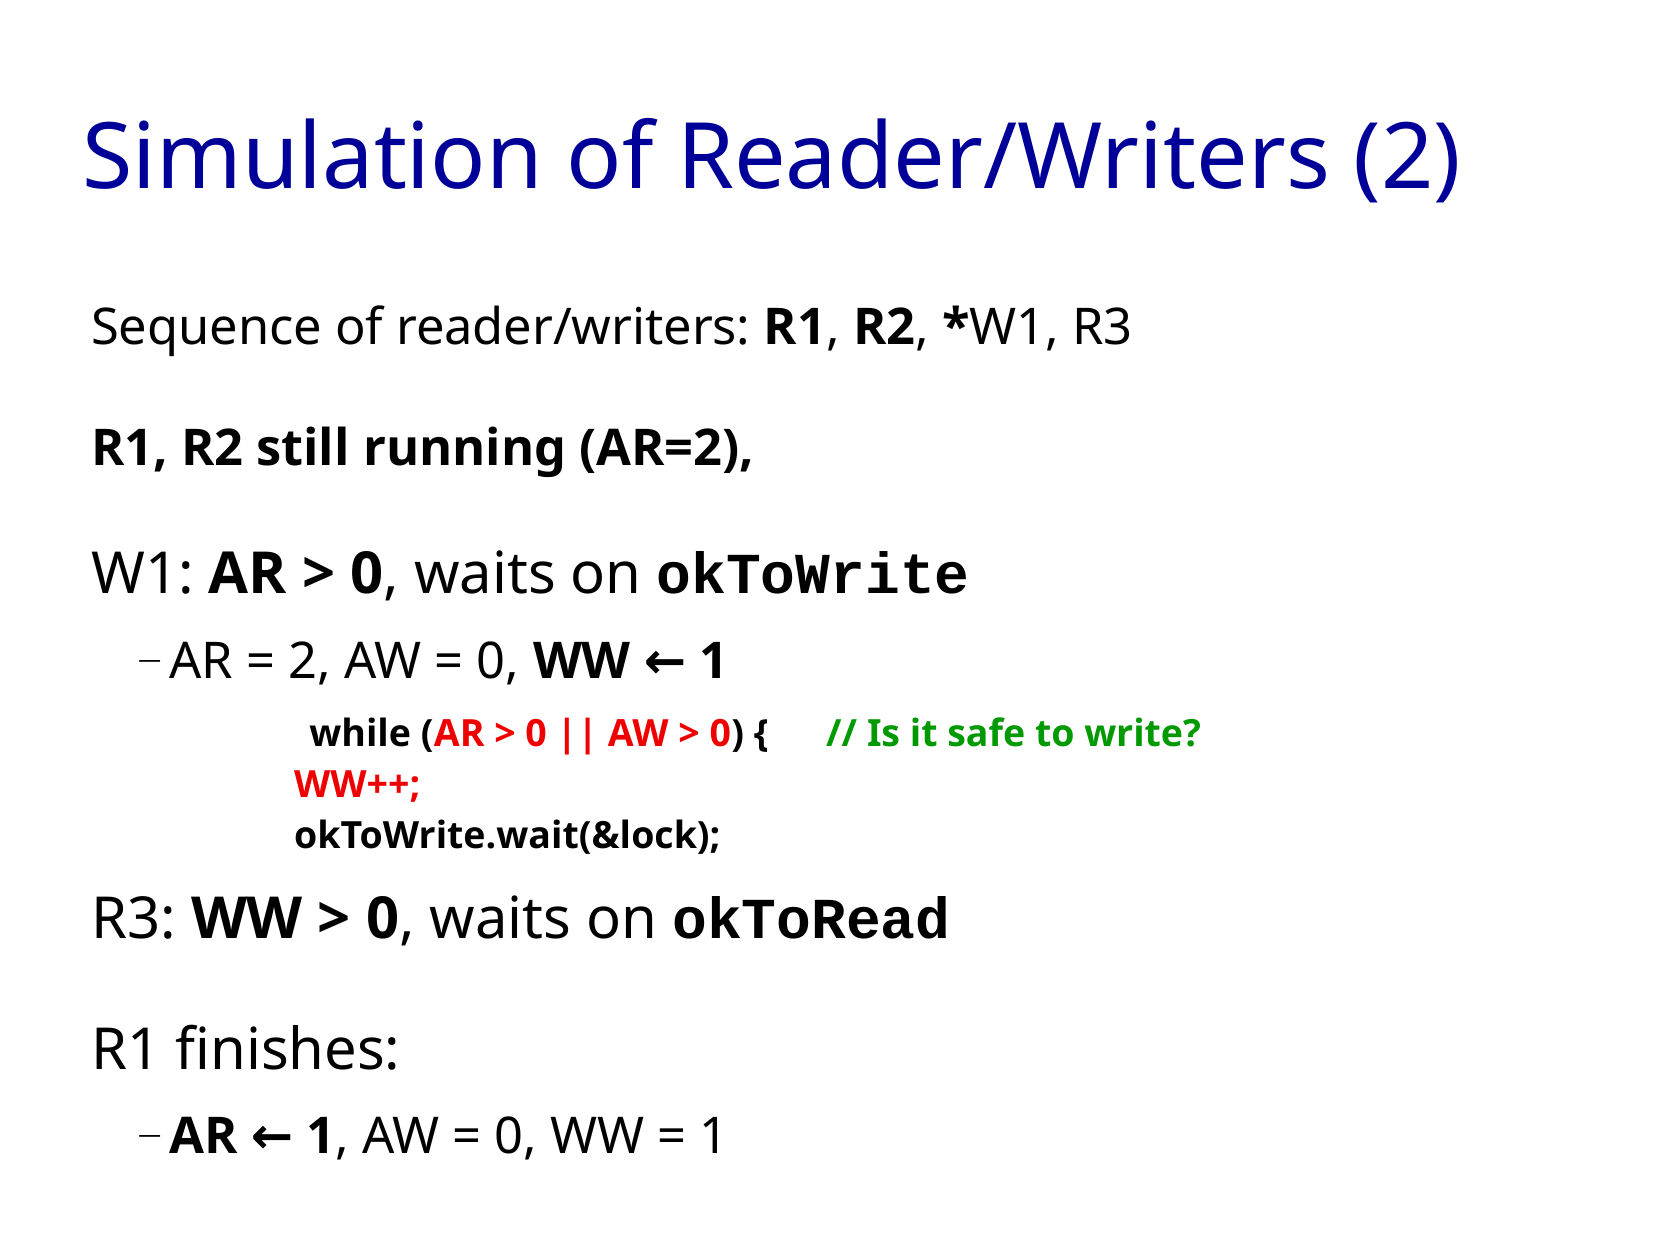

# Simulation of Reader/Writers (2)
Sequence of reader/writers: R1, R2, *W1, R3
R1, R2 still running (AR=2),
W1: AR > 0, waits on okToWrite
AR = 2, AW = 0, WW ← 1
R3: WW > 0, waits on okToRead
R1 finishes:
AR ← 1, AW = 0, WW = 1
	while (AR > 0 || AW > 0) {	// Is it safe to write?
 WW++;
 okToWrite.wait(&lock);